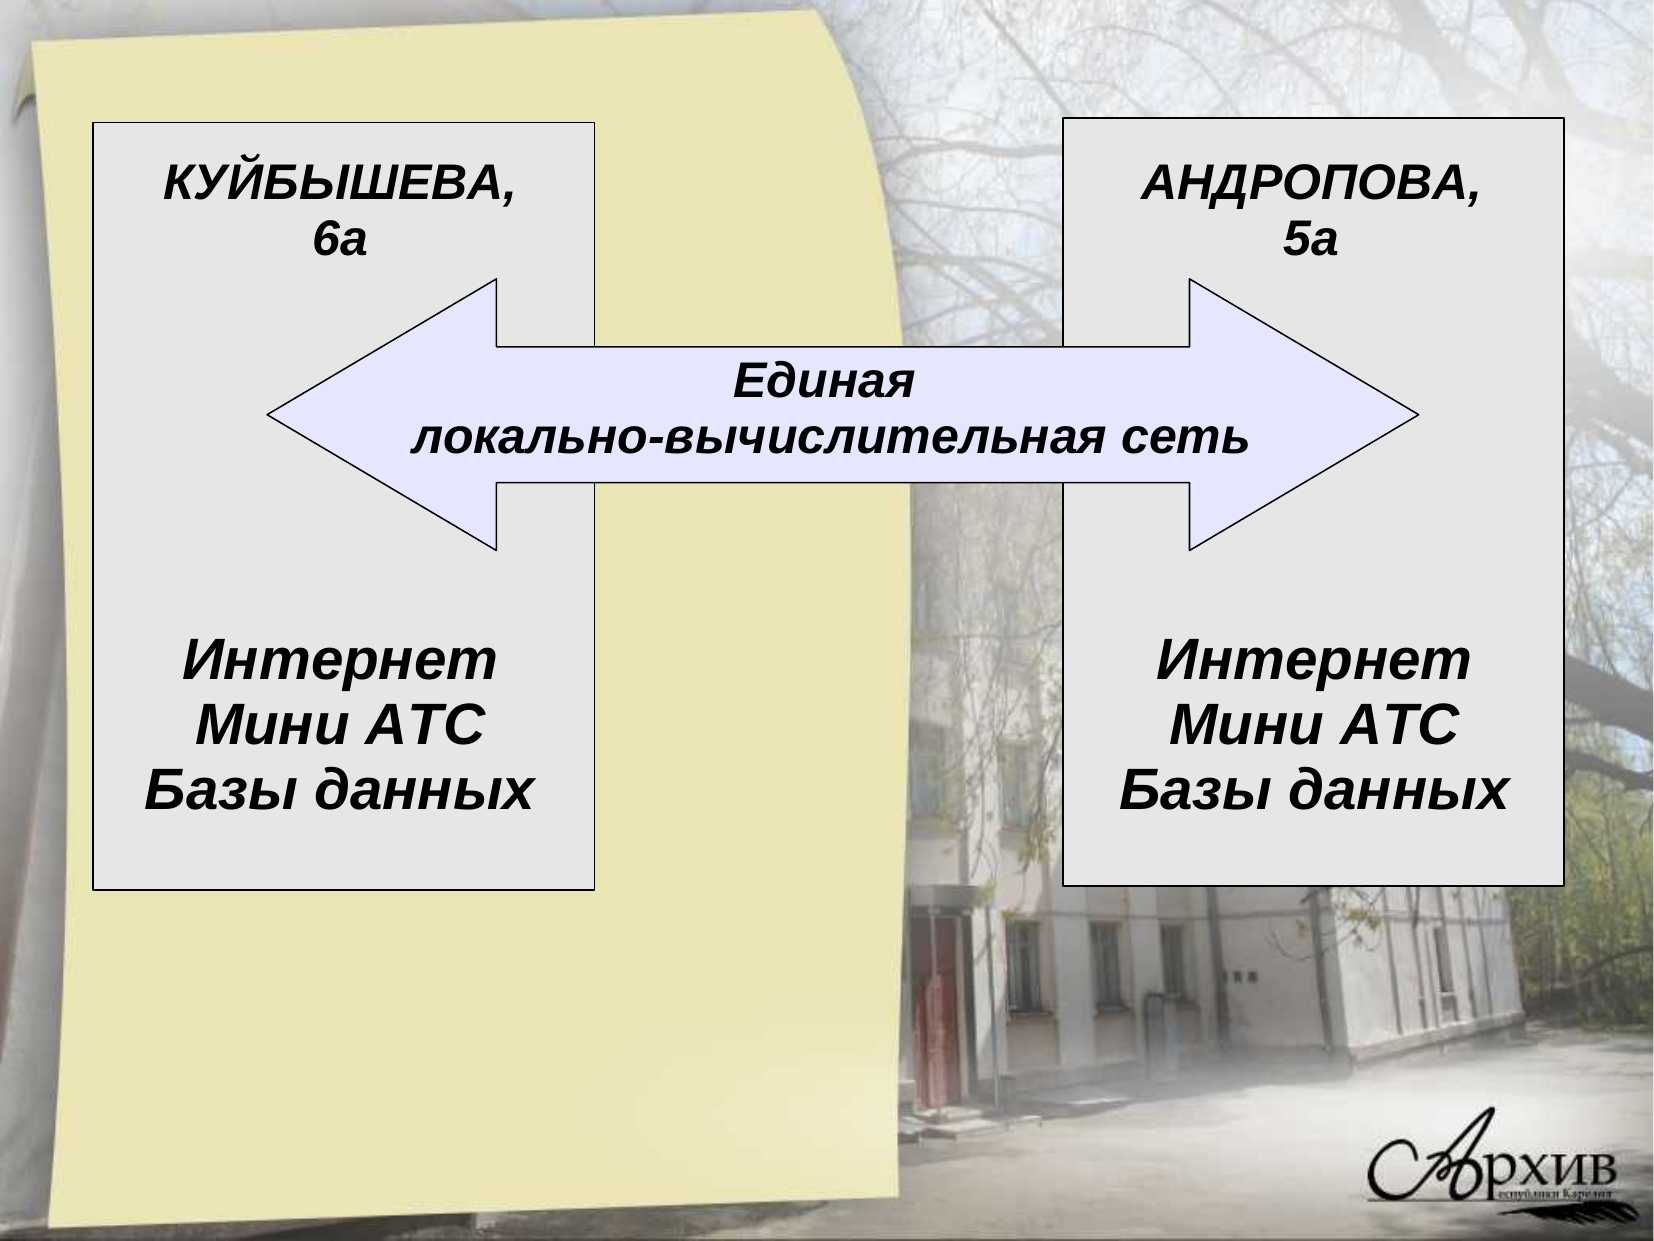

КУЙБЫШЕВА, 6а
АНДРОПОВА, 5а
Единая
локально-вычислительная сеть
Интернет
Мини АТС
Базы данных
Интернет
Мини АТС
Базы данных